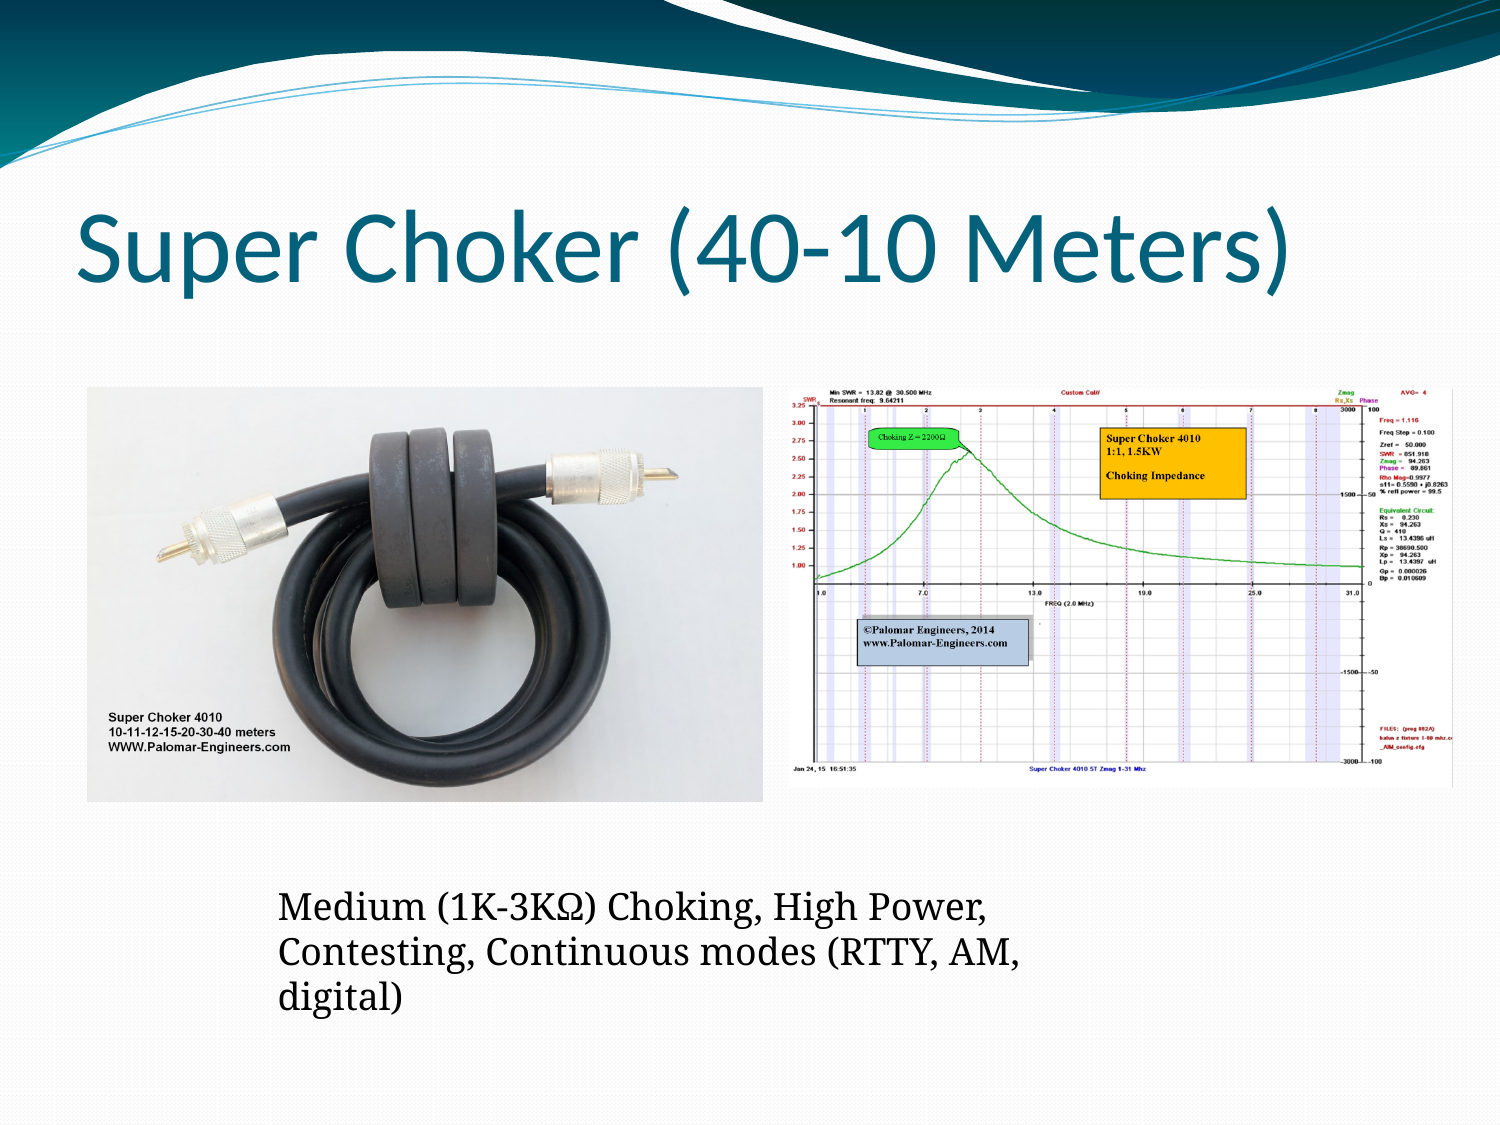

# Super Choker (40-10 Meters)
Medium (1K-3KΩ) Choking, High Power, Contesting, Continuous modes (RTTY, AM, digital)